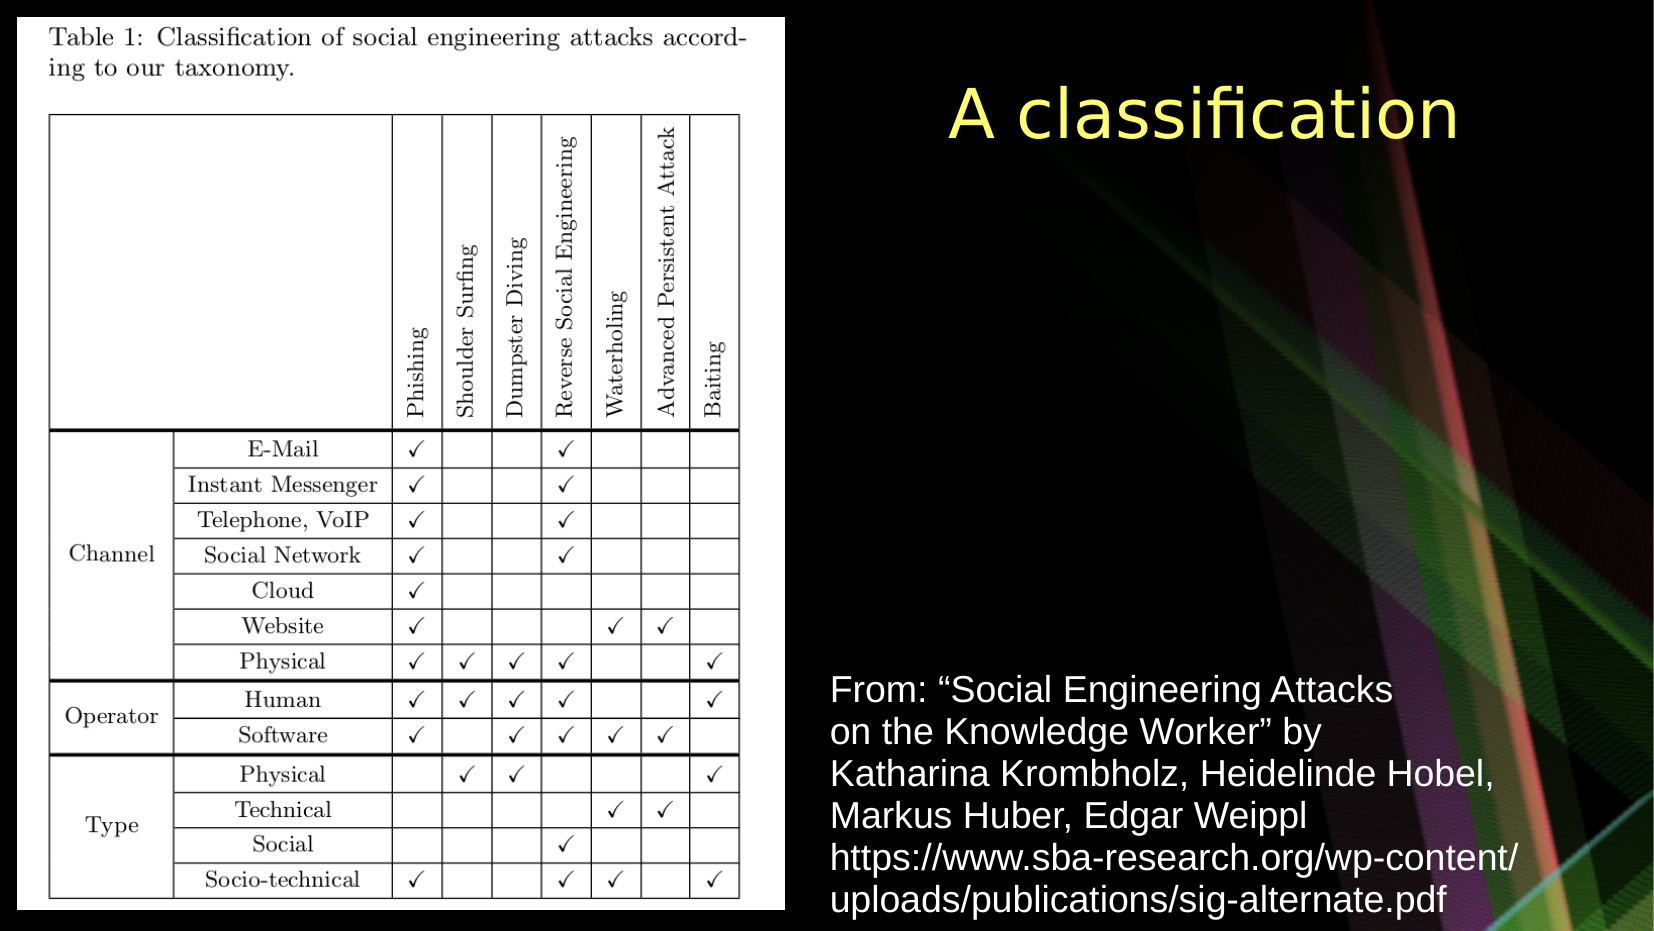

# A classification
From: “Social Engineering Attacks
on the Knowledge Worker” by
Katharina Krombholz, Heidelinde Hobel, Markus Huber, Edgar Weippl
https://www.sba-research.org/wp-content/uploads/publications/sig-alternate.pdf